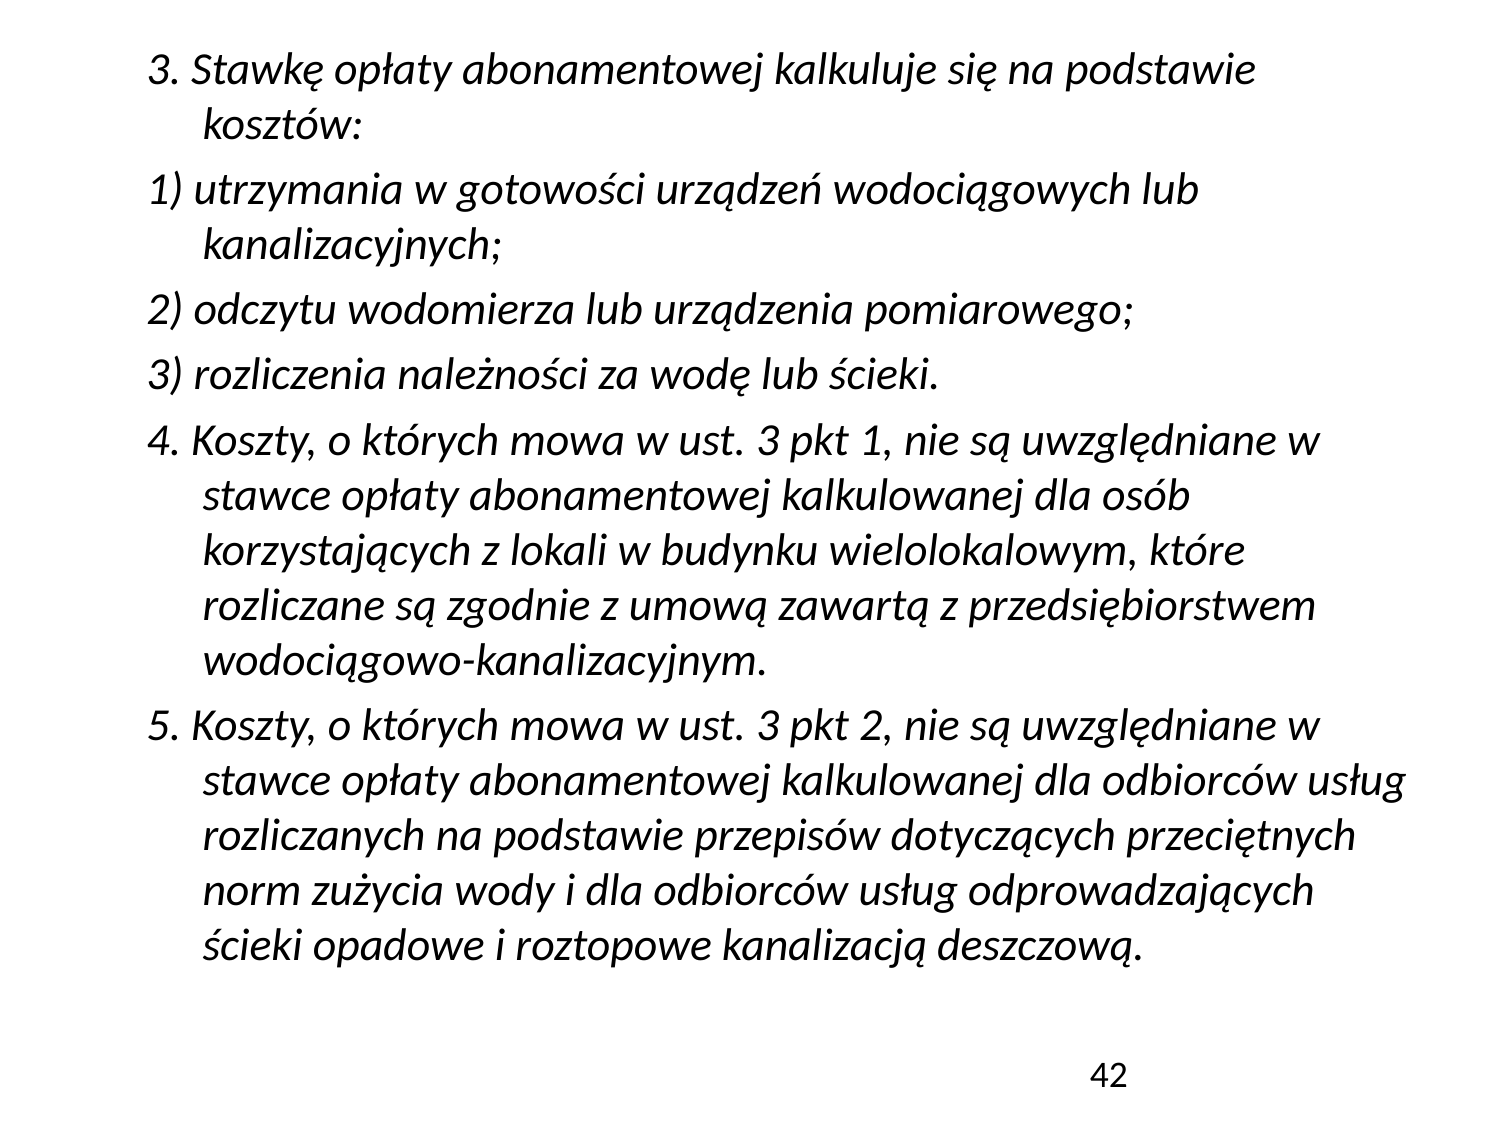

#
3. Stawkę opłaty abonamentowej kalkuluje się na podstawie kosztów:
1) utrzymania w gotowości urządzeń wodociągowych lub kanalizacyjnych;
2) odczytu wodomierza lub urządzenia pomiarowego;
3) rozliczenia należności za wodę lub ścieki.
4. Koszty, o których mowa w ust. 3 pkt 1, nie są uwzględniane w stawce opłaty abonamentowej kalkulowanej dla osób korzystających z lokali w budynku wielolokalowym, które rozliczane są zgodnie z umową zawartą z przedsiębiorstwem wodociągowo-kanalizacyjnym.
5. Koszty, o których mowa w ust. 3 pkt 2, nie są uwzględniane w stawce opłaty abonamentowej kalkulowanej dla odbiorców usług rozliczanych na podstawie przepisów dotyczących przeciętnych norm zużycia wody i dla odbiorców usług odprowadzających ścieki opadowe i roztopowe kanalizacją deszczową.